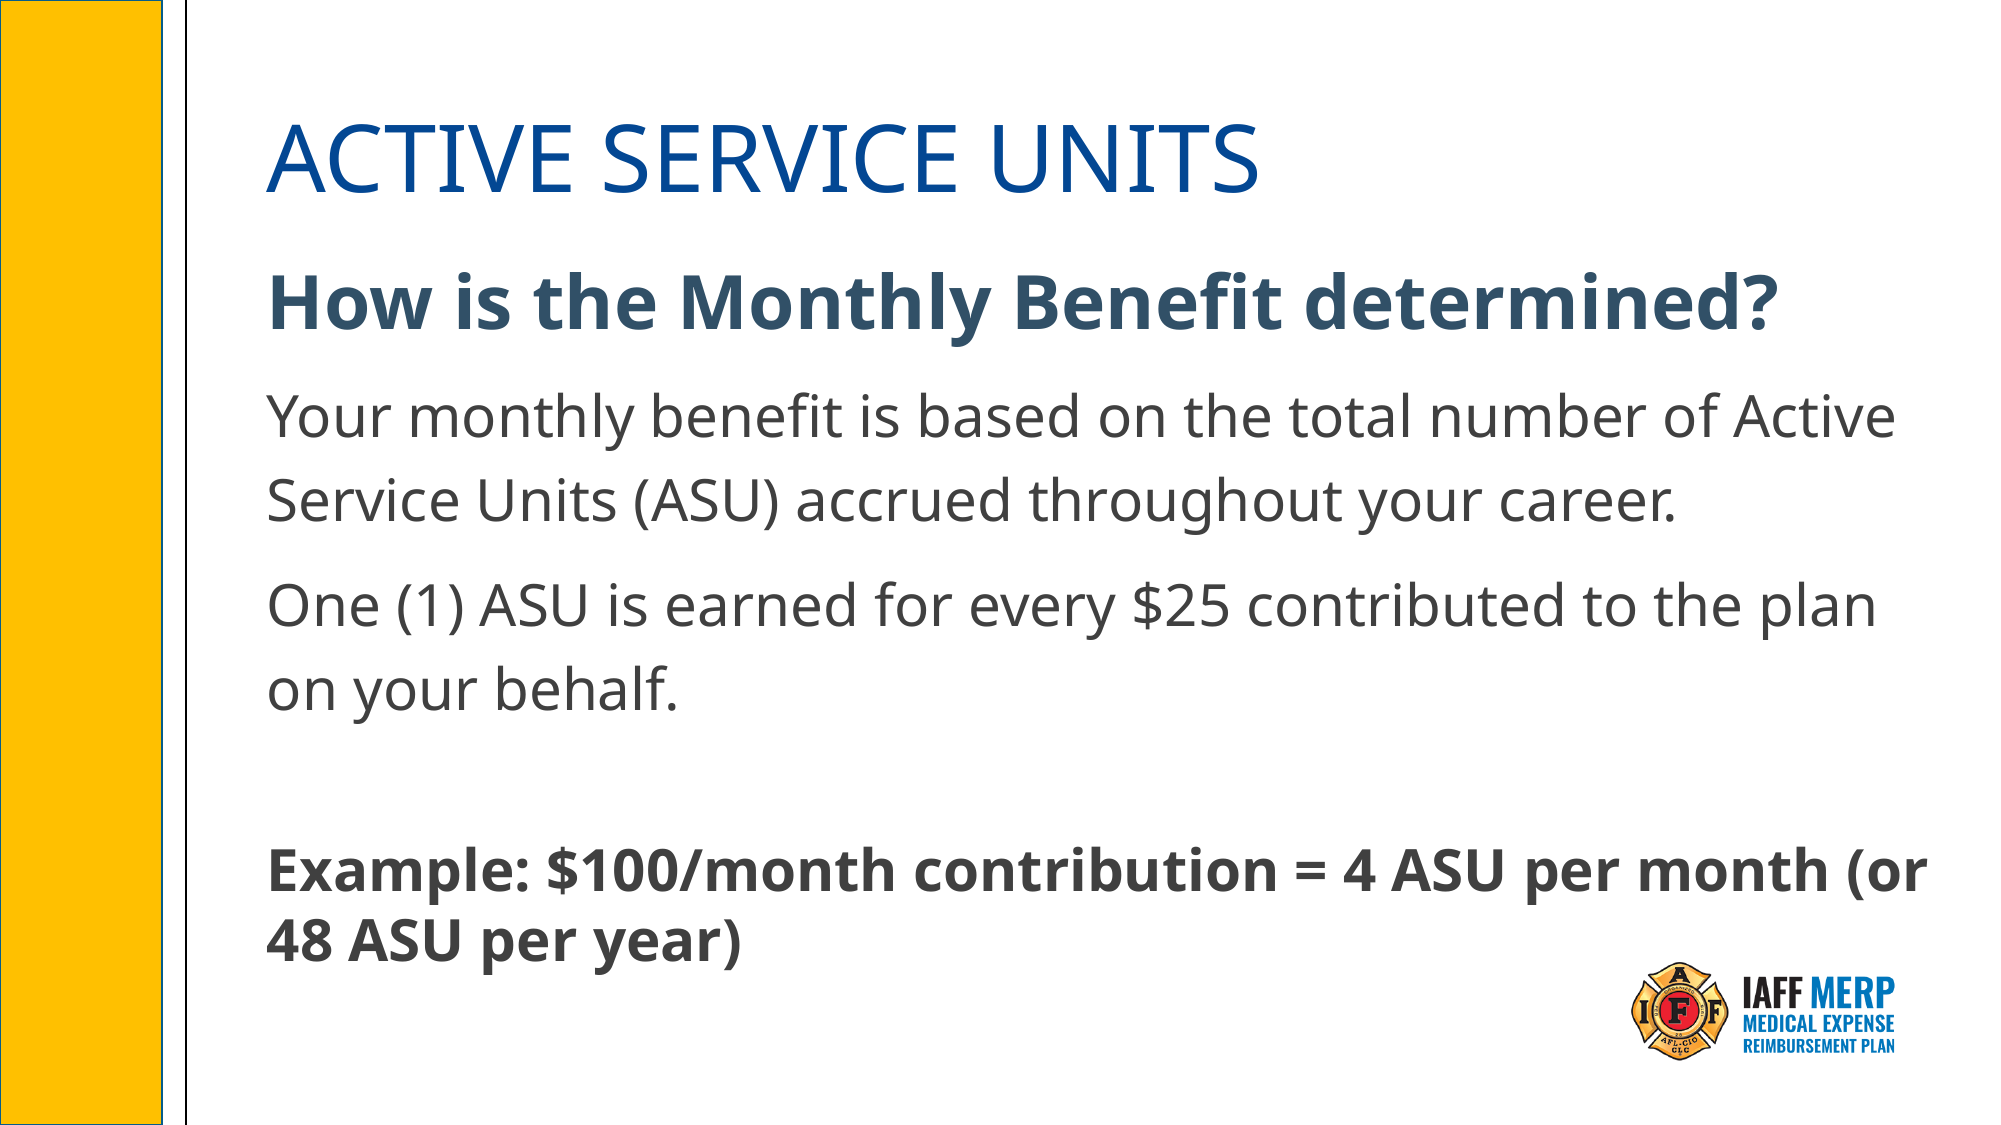

# Active service units
How is the Monthly Benefit determined?
Your monthly benefit is based on the total number of Active Service Units (ASU) accrued throughout your career.
One (1) ASU is earned for every $25 contributed to the plan on your behalf.
Example: $100/month contribution = 4 ASU per month (or 48 ASU per year)